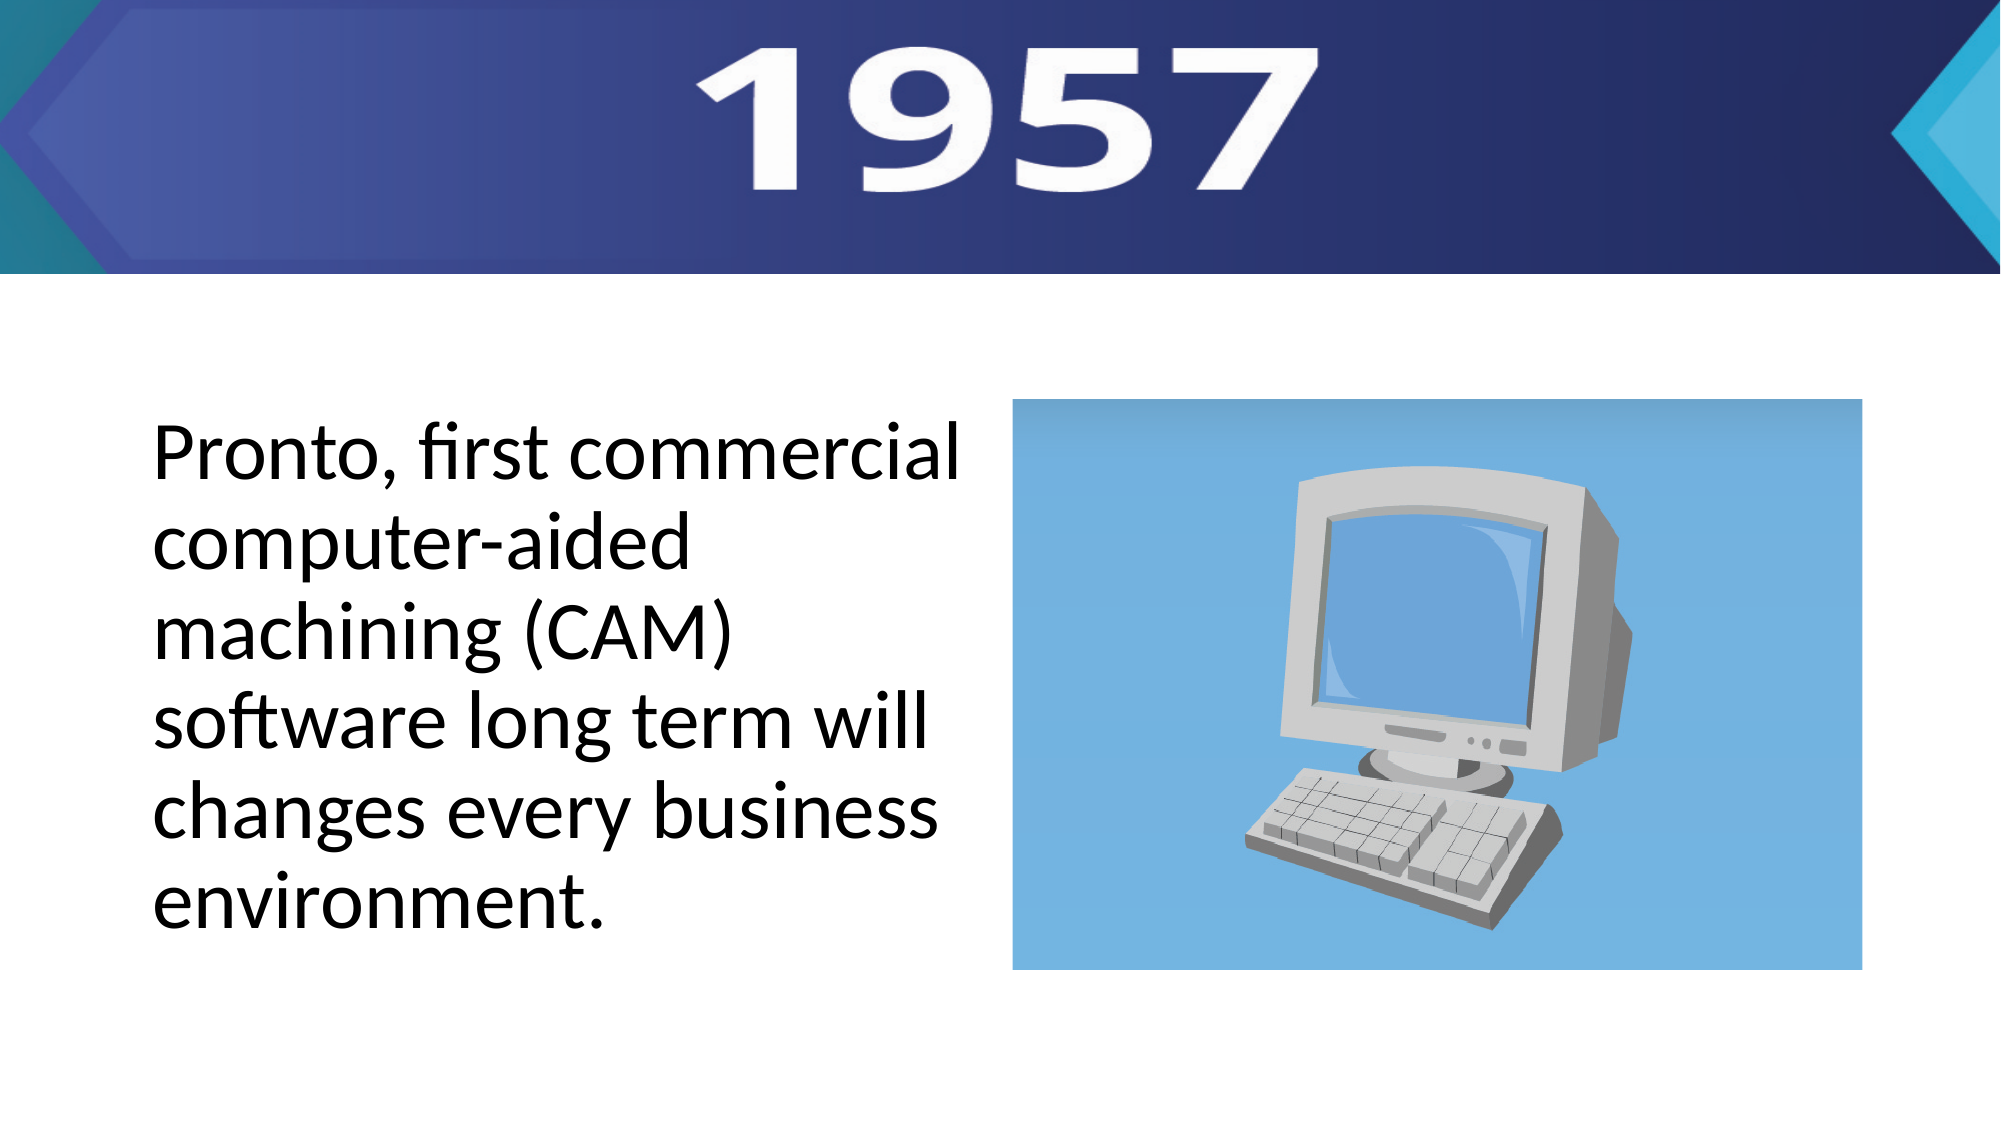

# Pronto, first commercial computer-aided machining (CAM) software long term will changes every business environment.